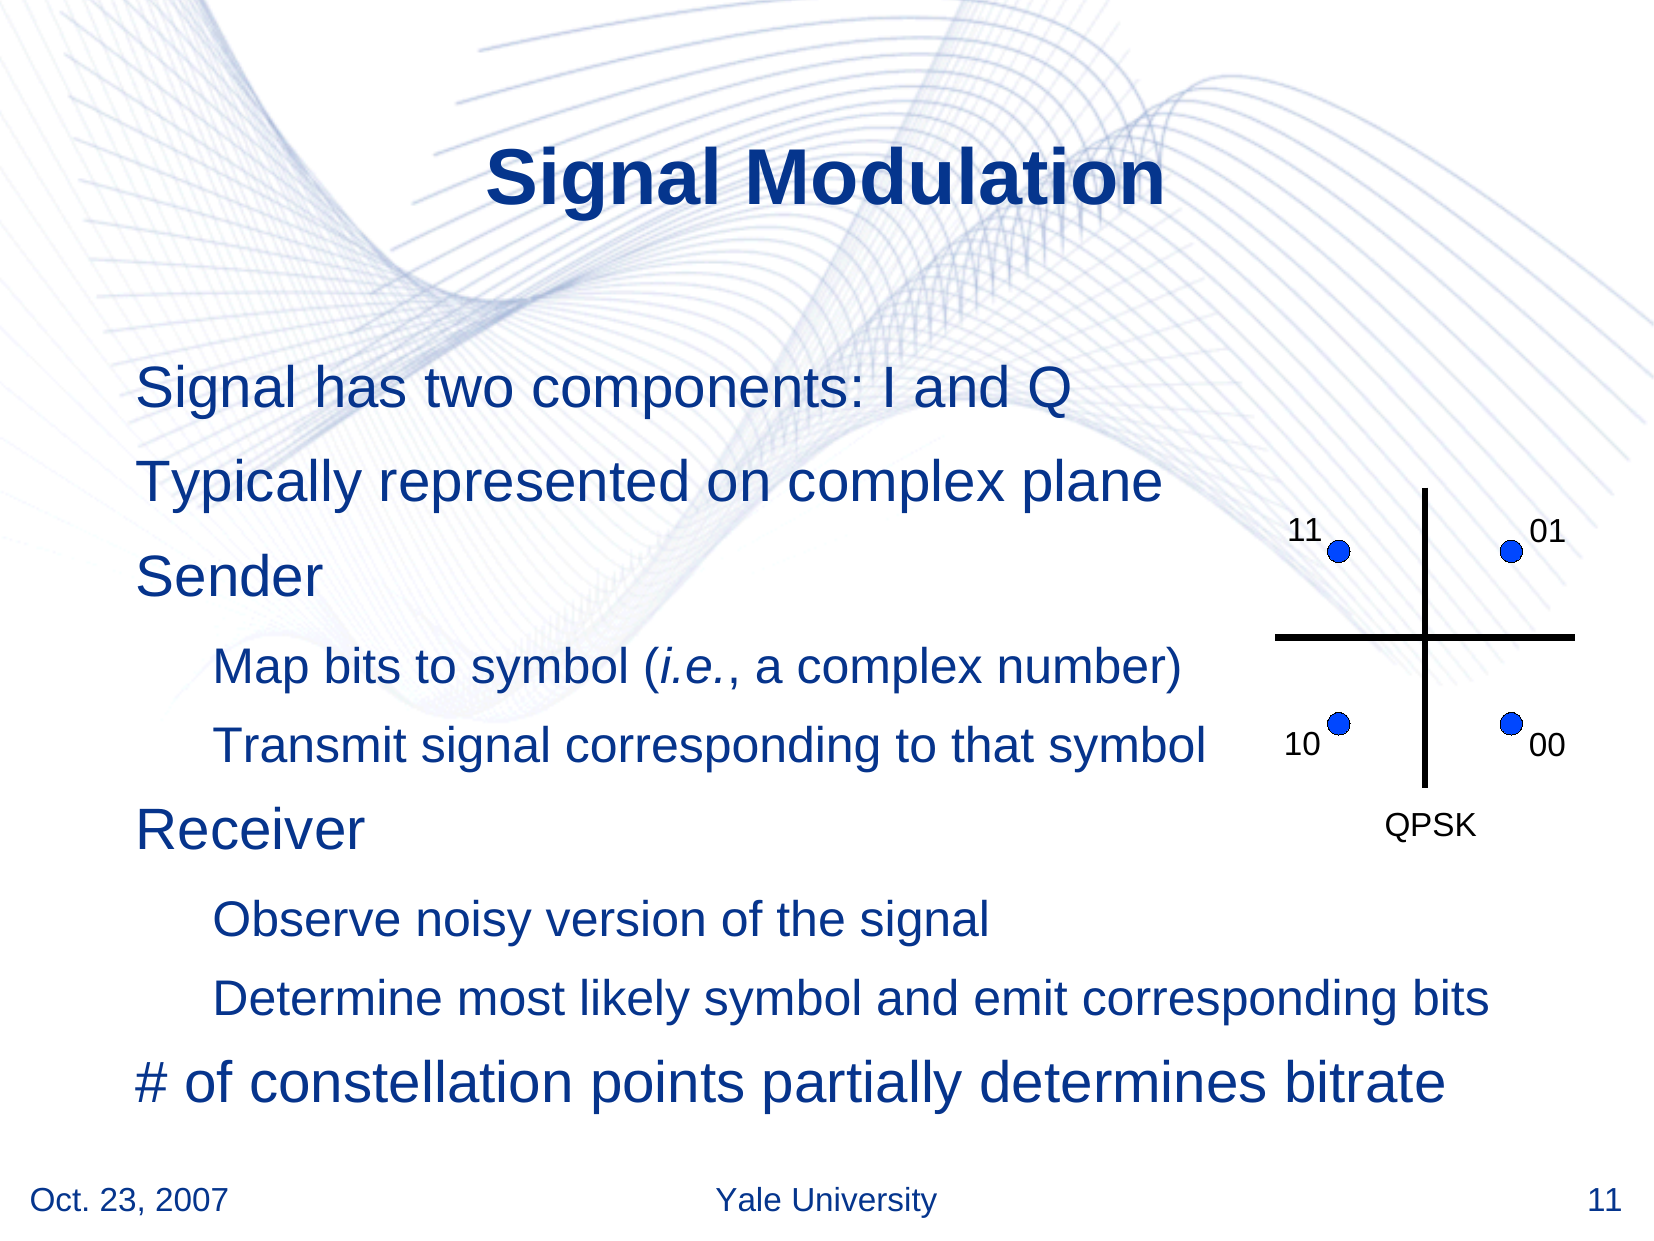

# Signal Modulation
Signal has two components: I and Q
Typically represented on complex plane
Sender
Map bits to symbol (i.e., a complex number)
Transmit signal corresponding to that symbol
Receiver
Observe noisy version of the signal
Determine most likely symbol and emit corresponding bits
# of constellation points partially determines bitrate
11
01
10
00
QPSK
Oct. 23, 2007
Yale University
11